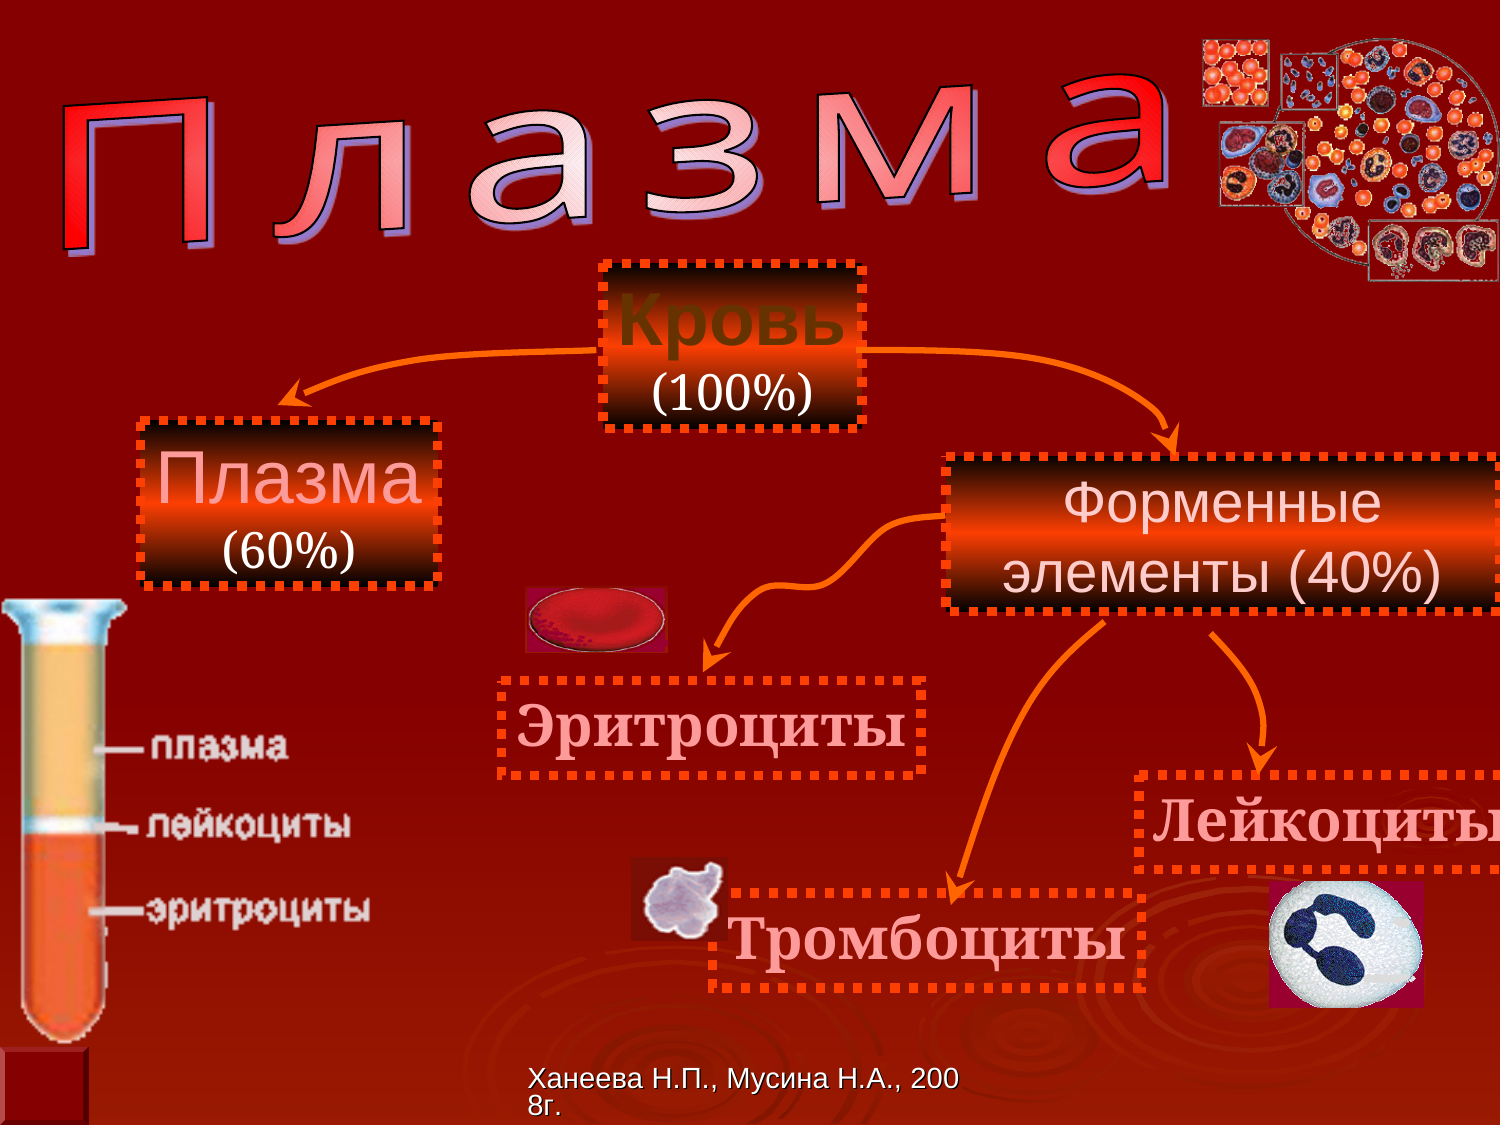

Плазма
Кровь
(100%)
Плазма
(60%)
Форменные
элементы (40%)
Эритроциты
Лейкоциты
Тромбоциты
Ханеева Н.П., Мусина Н.А., 2008г.